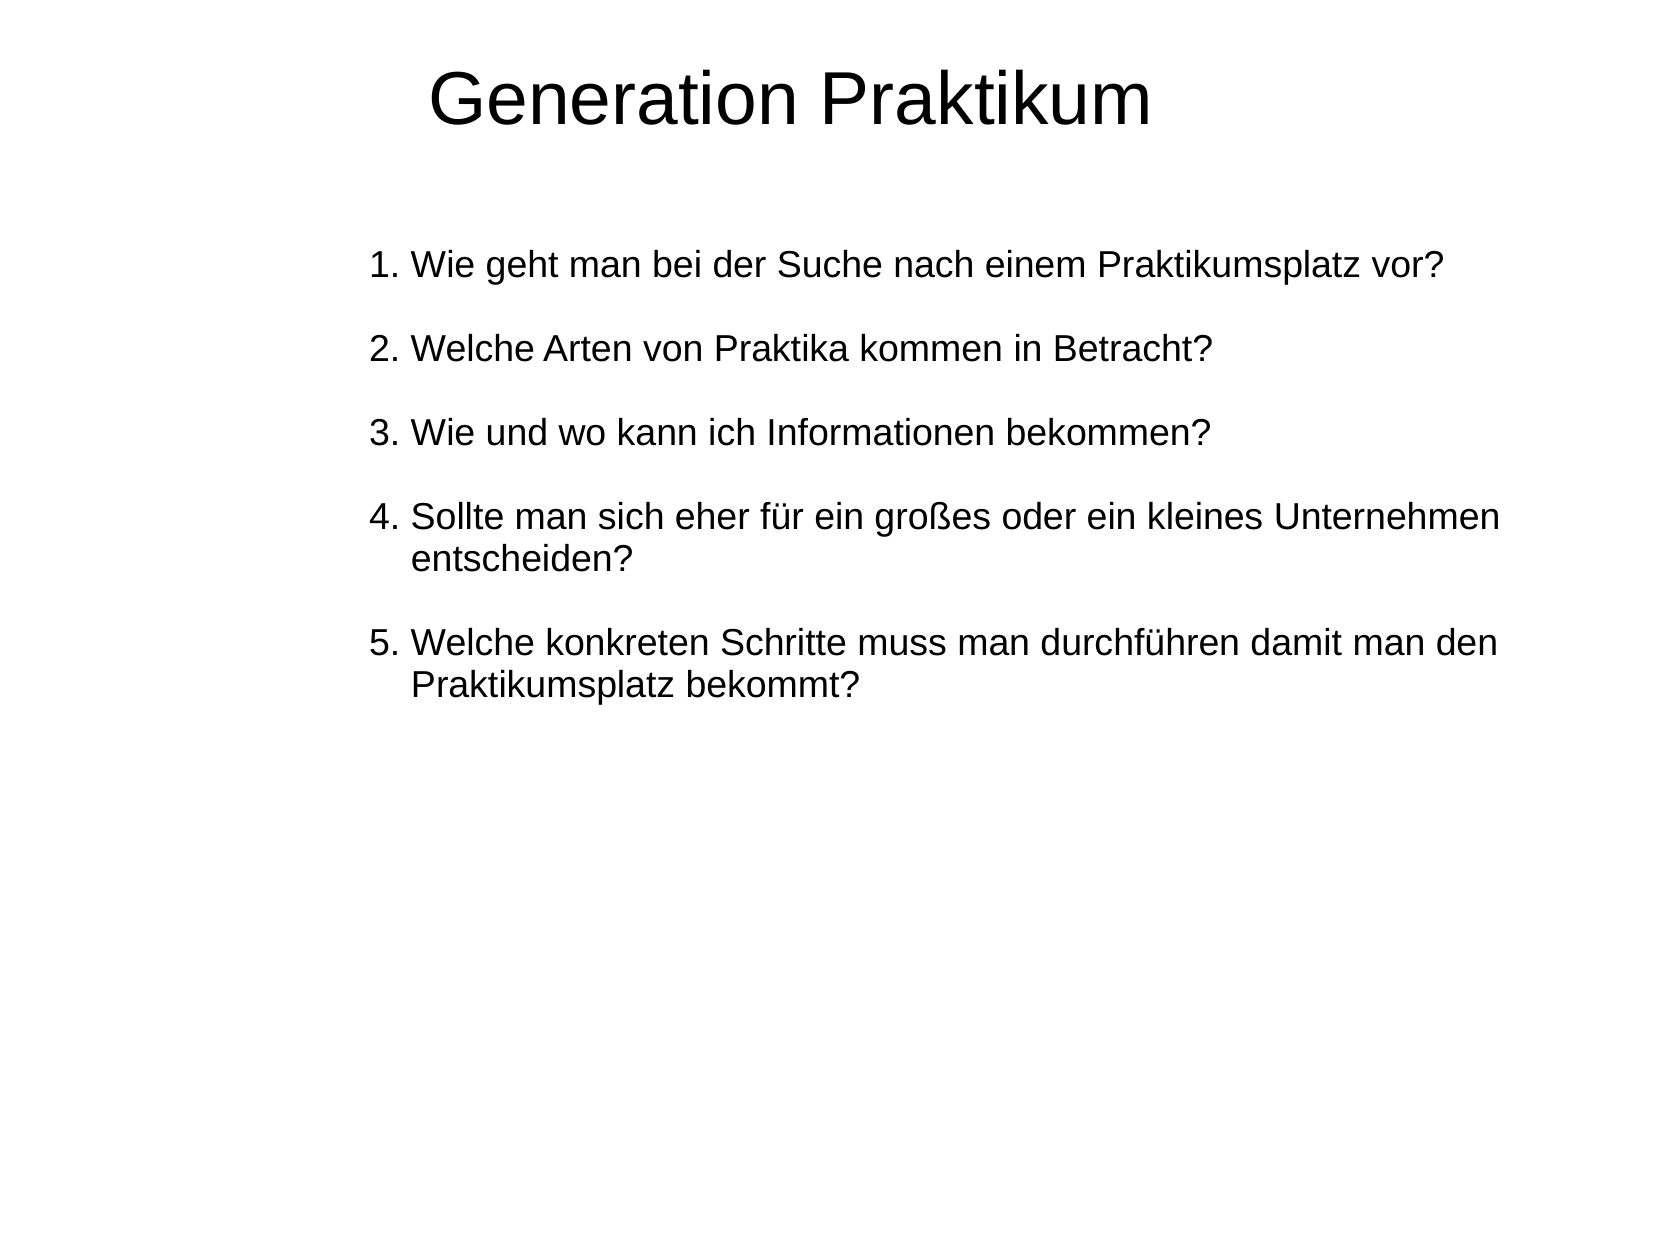

Generation Praktikum
1. Wie geht man bei der Suche nach einem Praktikumsplatz vor?
2. Welche Arten von Praktika kommen in Betracht?
3. Wie und wo kann ich Informationen bekommen?
4. Sollte man sich eher für ein großes oder ein kleines Unternehmen
 entscheiden?
5. Welche konkreten Schritte muss man durchführen damit man den
 Praktikumsplatz bekommt?